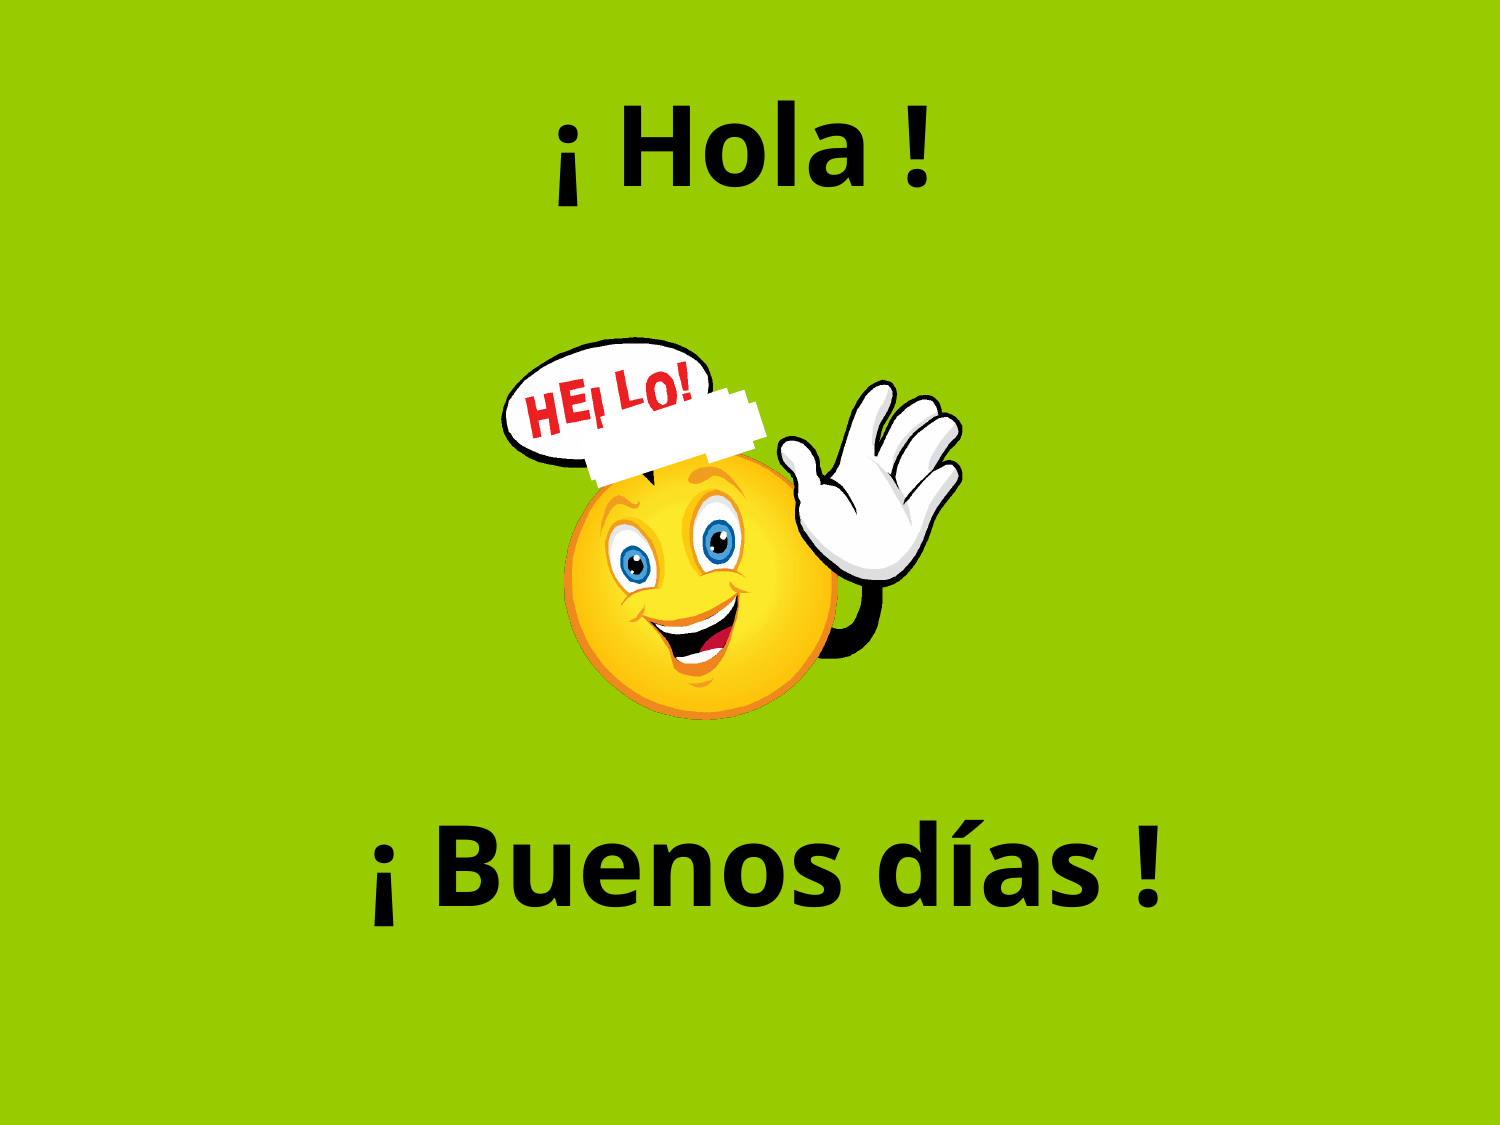

# ¡ Hola !
¡ Buenos días !